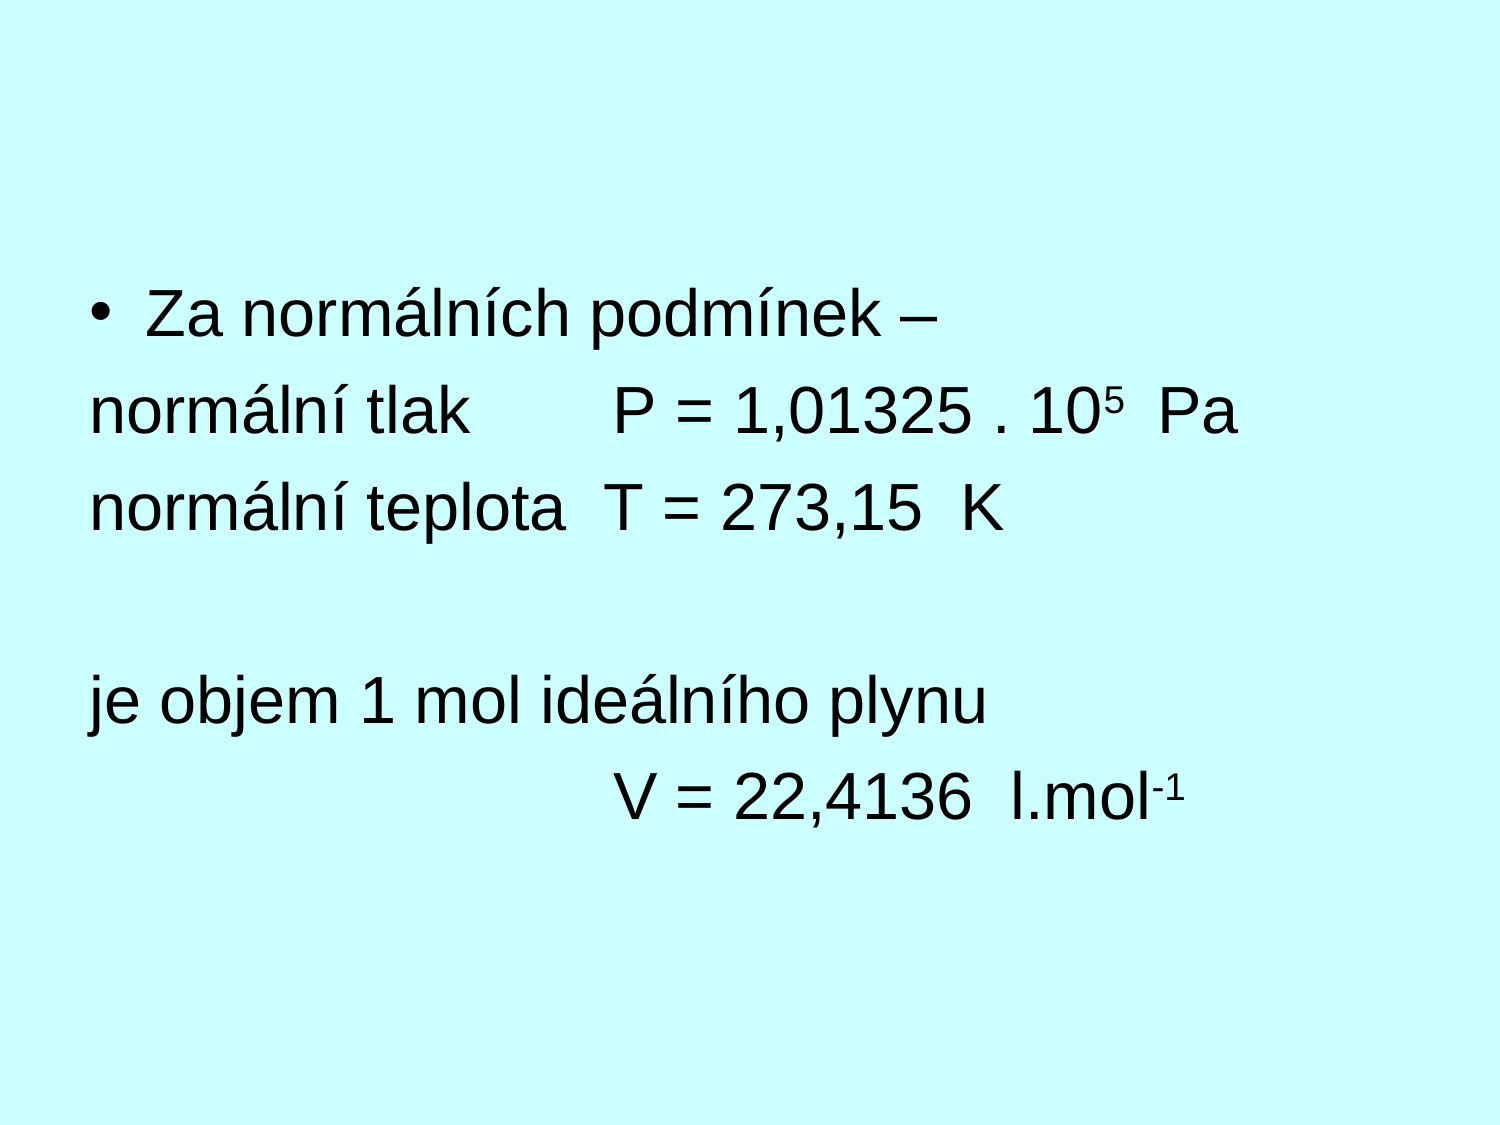

#
Za normálních podmínek –
normální tlak	 P = 1,01325 . 105 Pa
normální teplota T = 273,15 K
je objem 1 mol ideálního plynu
				 V = 22,4136 l.mol-1